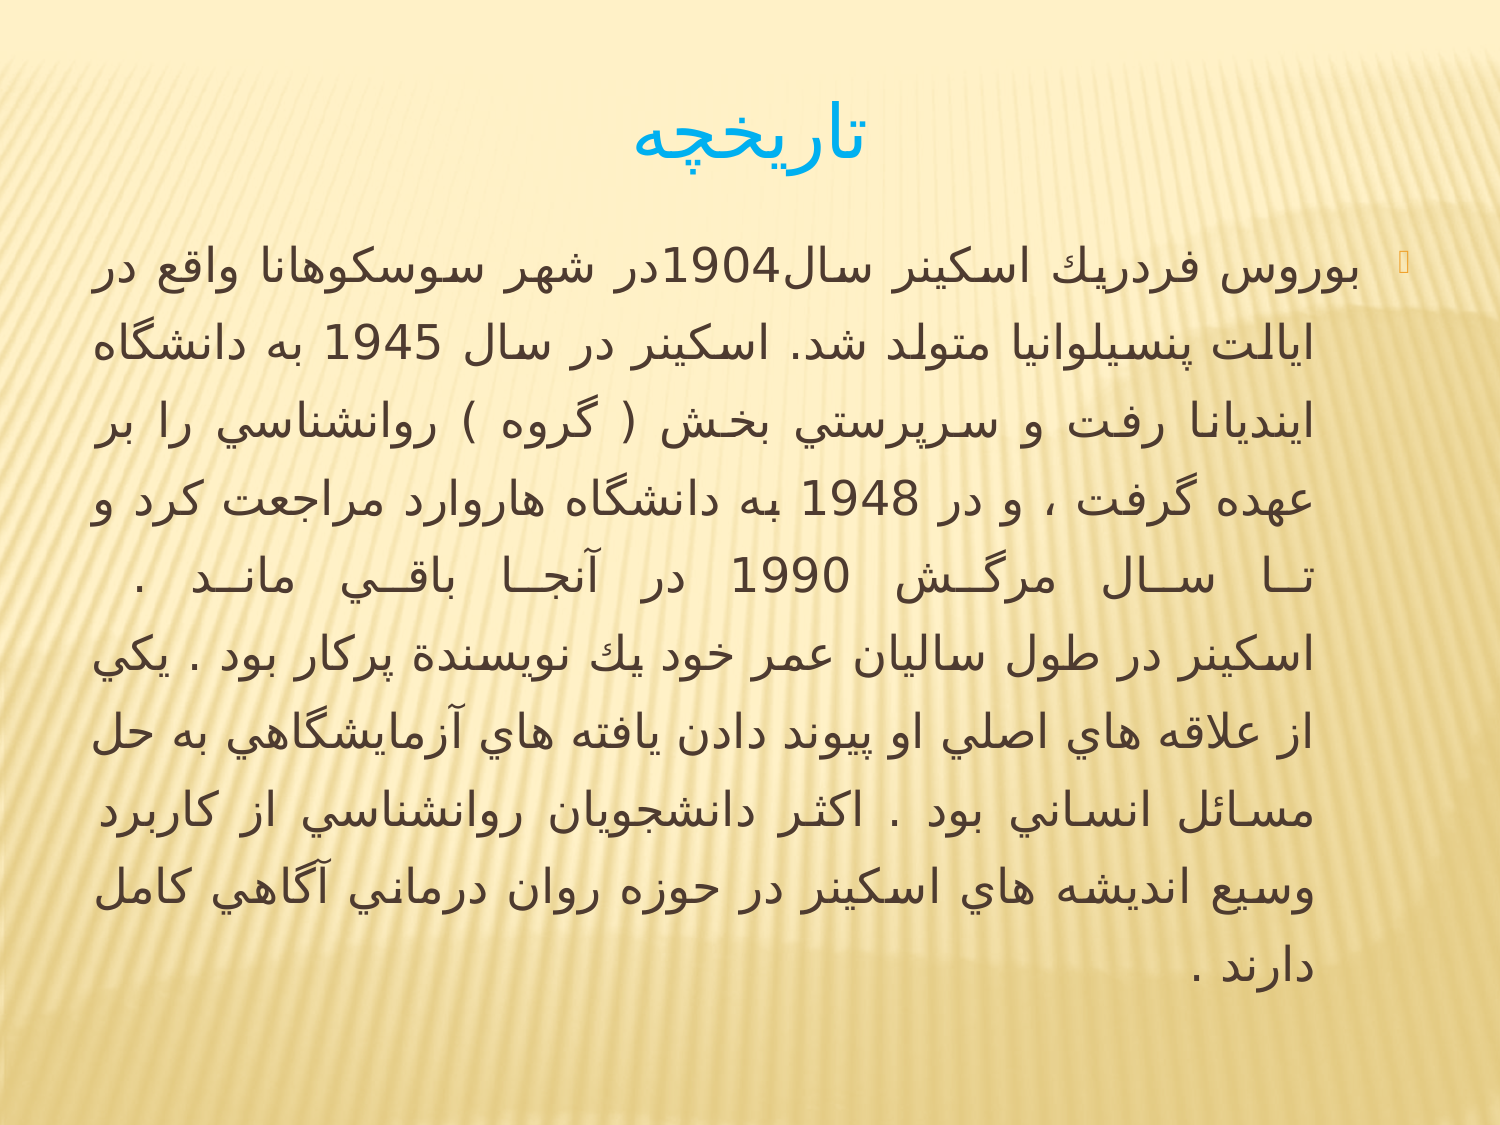

# تاریخچه
بوروس فردريك اسكينر سال1904در شهر سوسكوهانا واقع در ايالت پنسيلوانيا متولد شد. اسكينر در سال 1945 به دانشگاه اينديانا رفت و سرپرستي بخش ( گروه ) روانشناسي را بر عهده گرفت ، و در 1948 به دانشگاه هاروارد مراجعت كرد و تا سال مرگش 1990 در آنجا باقي ماند .
اسكينر در طول ساليان عمر خود يك نويسندة پركار بود . يكي از علاقه هاي اصلي او پيوند دادن يافته هاي آزمايشگاهي به حل مسائل انساني بود . اكثر دانشجويان روانشناسي از كاربرد وسيع انديشه هاي اسكينر در حوزه روان درماني آگاهي كامل دارند .